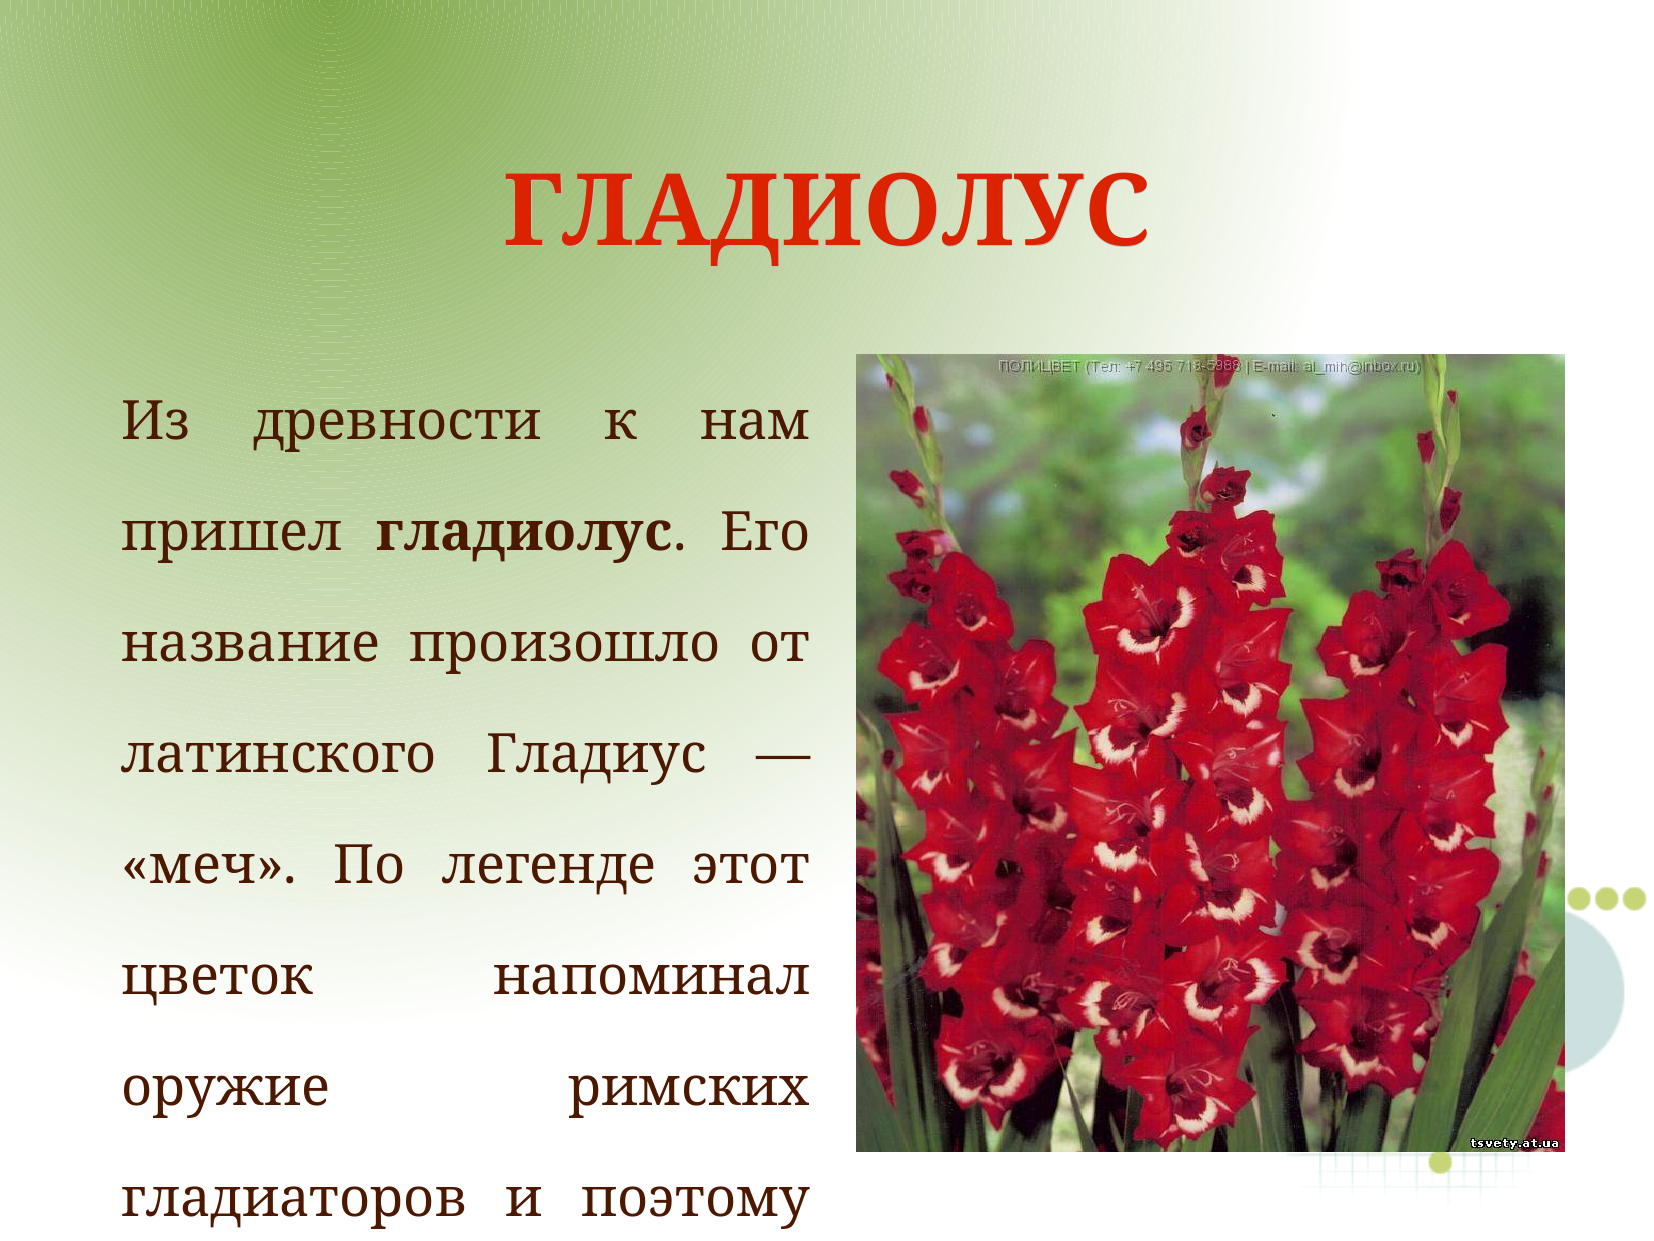

# ГЛАДИОЛУС
Из древности к нам пришел гладиолус. Его название произошло от латинского Гладиус ― «меч». По легенде этот цветок напоминал оружие римских гладиаторов и поэтому был так назван.